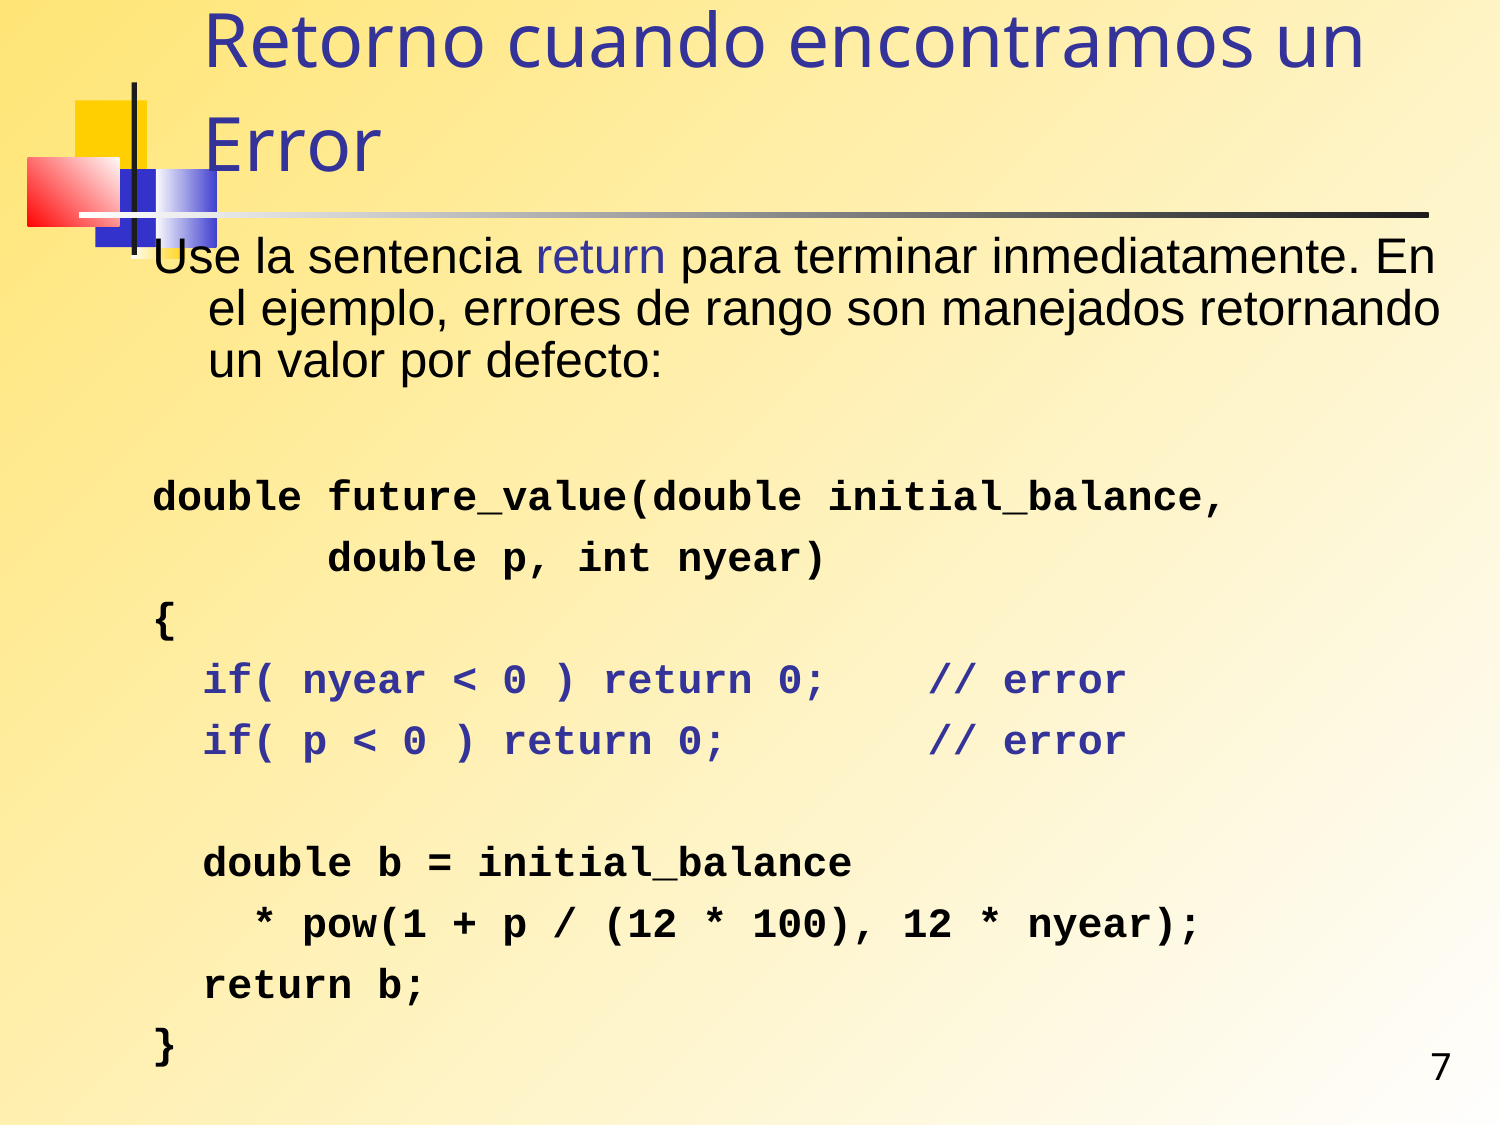

# Retorno cuando encontramos un Error
Use la sentencia return para terminar inmediatamente. En el ejemplo, errores de rango son manejados retornando un valor por defecto:
double future_value(double initial_balance,
 double p, int nyear)‏
{
 if( nyear < 0 ) return 0; // error
 if( p < 0 ) return 0; // error
 double b = initial_balance
 * pow(1 + p / (12 * 100), 12 * nyear);
 return b;
}
7